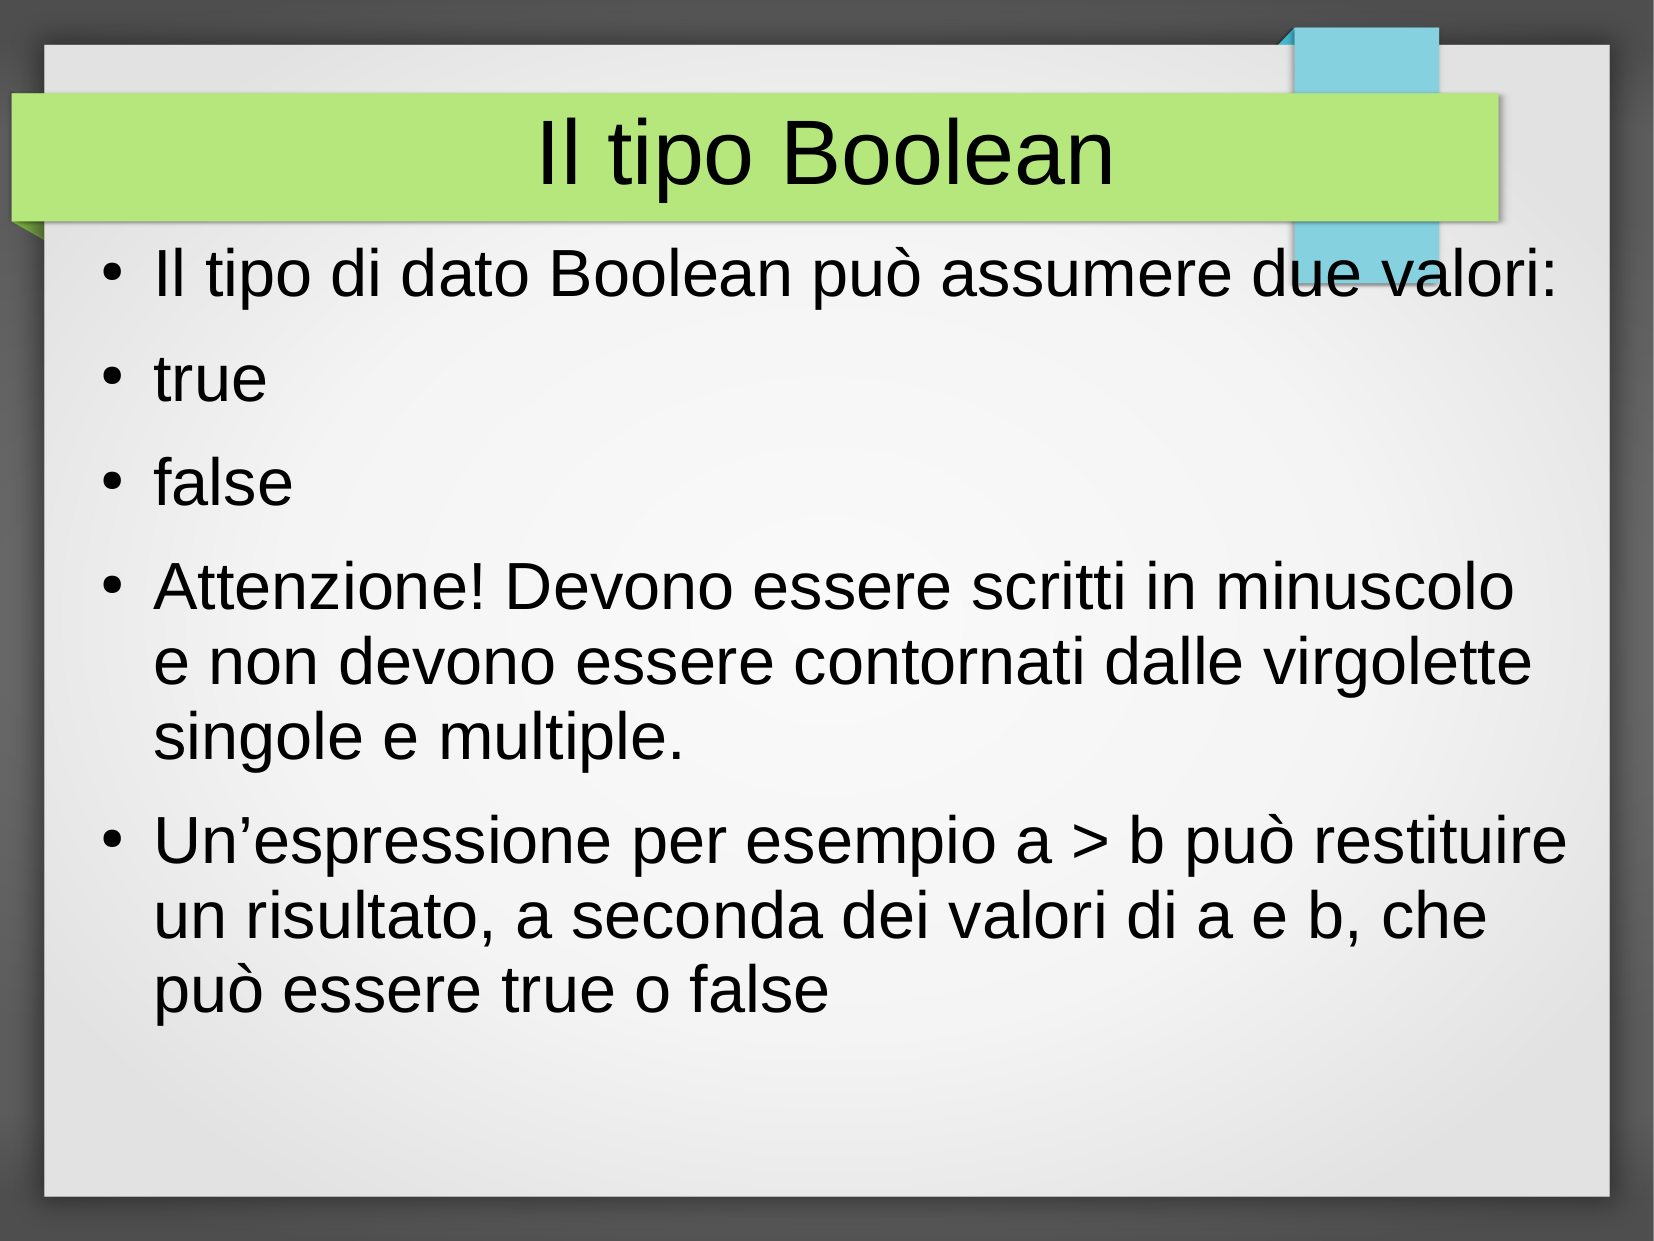

# Il tipo Boolean
Il tipo di dato Boolean può assumere due valori:
true
false
Attenzione! Devono essere scritti in minuscolo e non devono essere contornati dalle virgolette singole e multiple.
Un’espressione per esempio a > b può restituire un risultato, a seconda dei valori di a e b, che può essere true o false